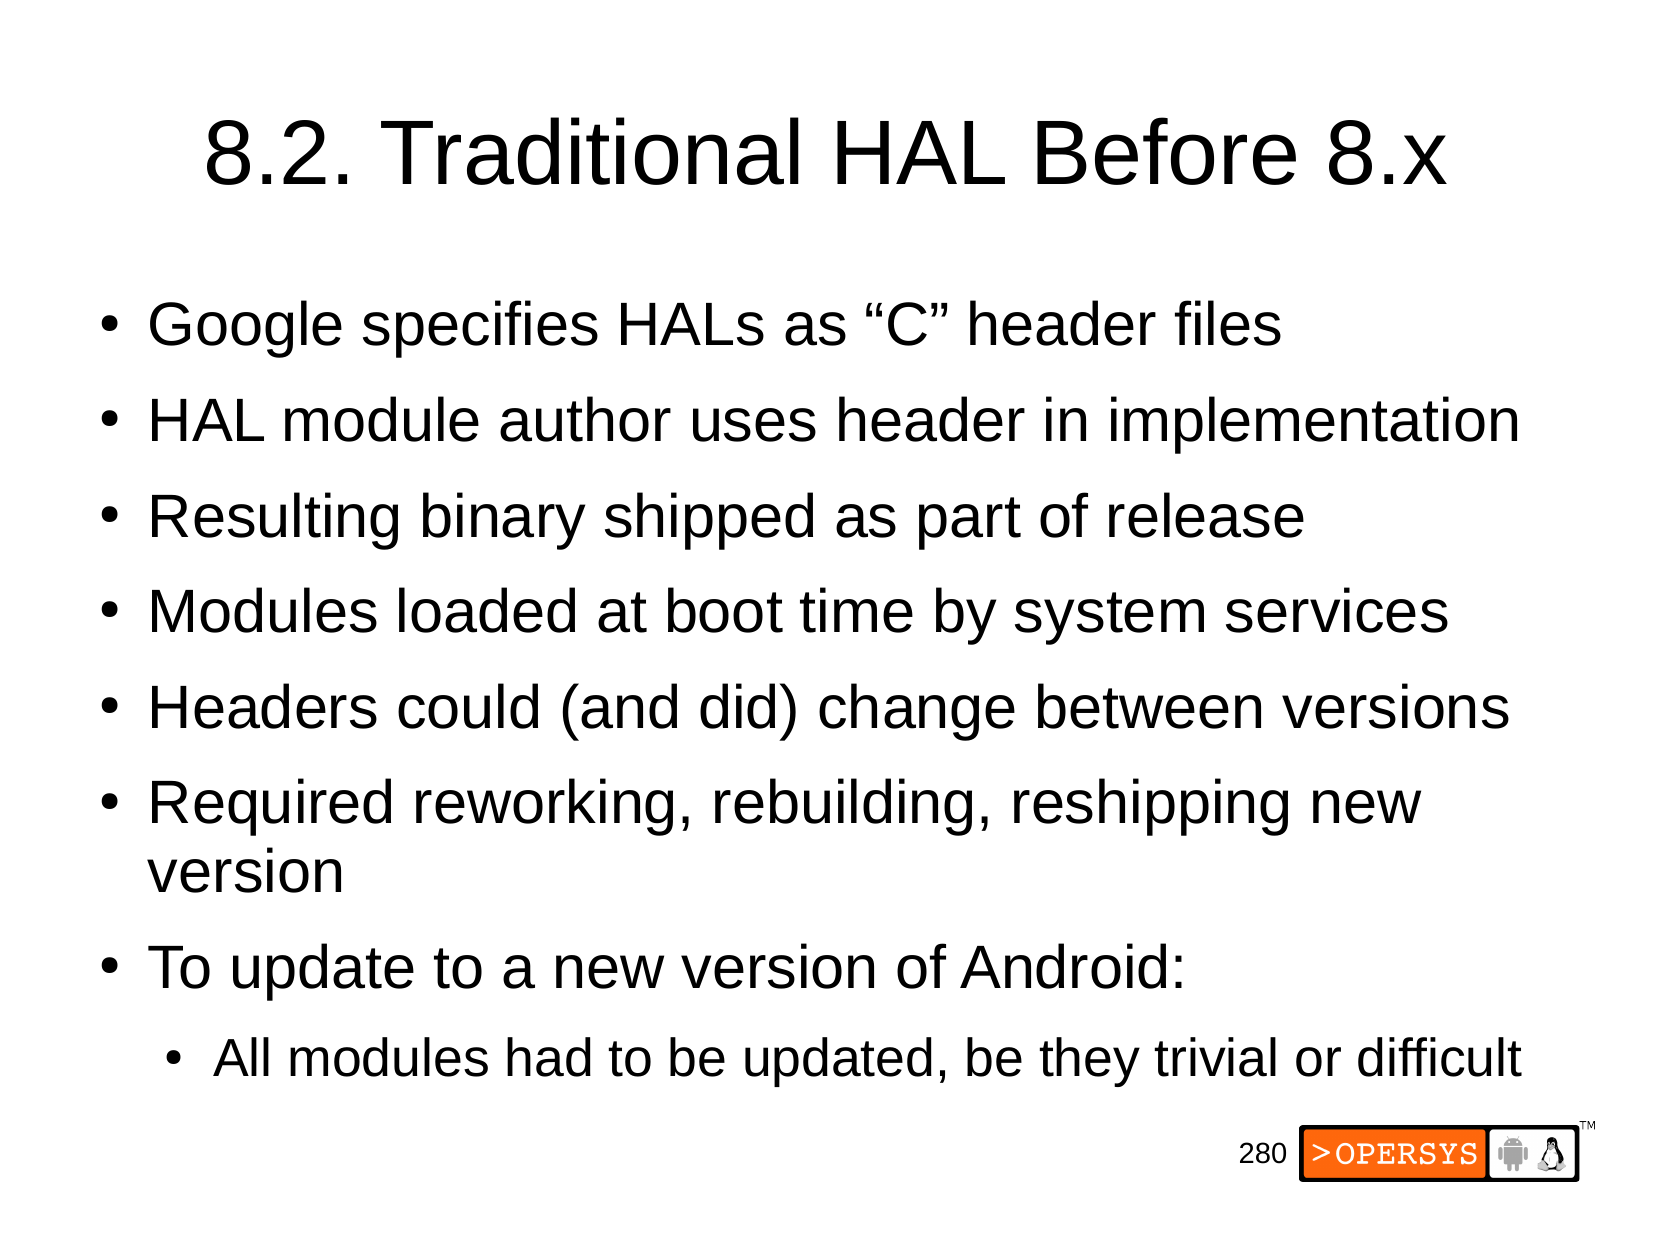

# 8.2. Traditional HAL Before 8.x
Google specifies HALs as “C” header files
HAL module author uses header in implementation
Resulting binary shipped as part of release
Modules loaded at boot time by system services
Headers could (and did) change between versions
Required reworking, rebuilding, reshipping new version
To update to a new version of Android:
All modules had to be updated, be they trivial or difficult